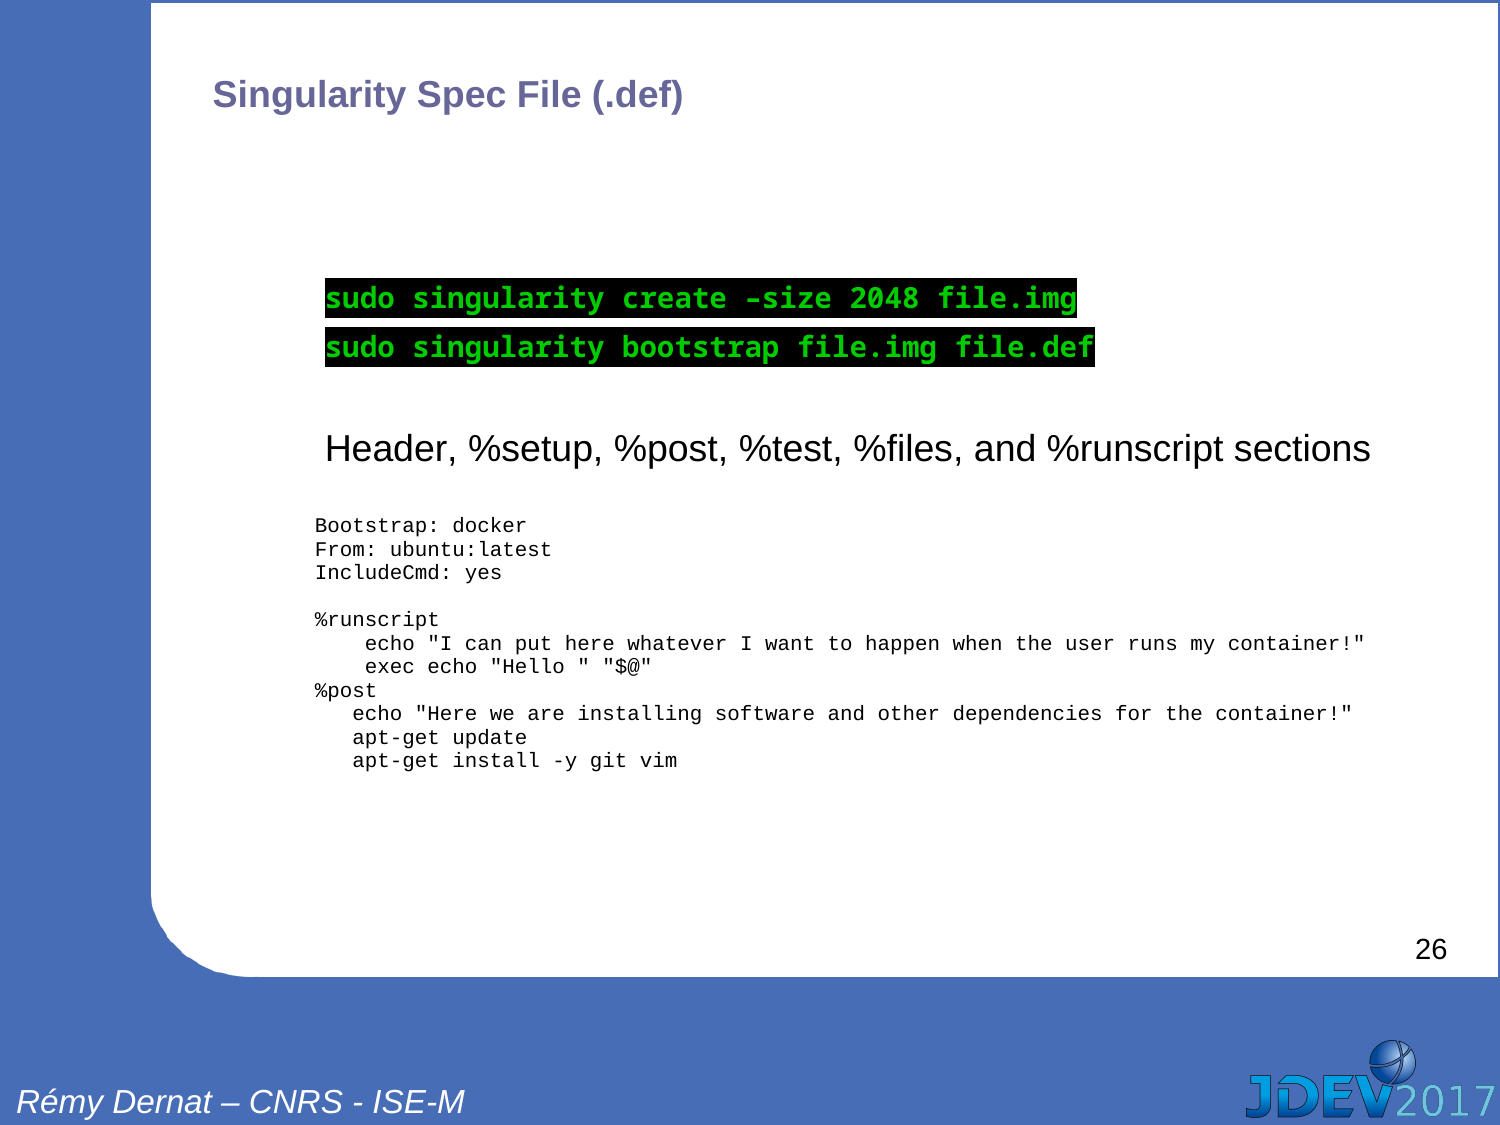

# Singularity Spec File (.def)
sudo singularity create –size 2048 file.img
sudo singularity bootstrap file.img file.def
Header, %setup, %post, %test, %files, and %runscript sections
Bootstrap: docker
From: ubuntu:latest
IncludeCmd: yes
%runscript
 echo "I can put here whatever I want to happen when the user runs my container!"
 exec echo "Hello " "$@"
%post
 echo "Here we are installing software and other dependencies for the container!"
 apt-get update
 apt-get install -y git vim
26
Rémy Dernat – CNRS - ISE-M